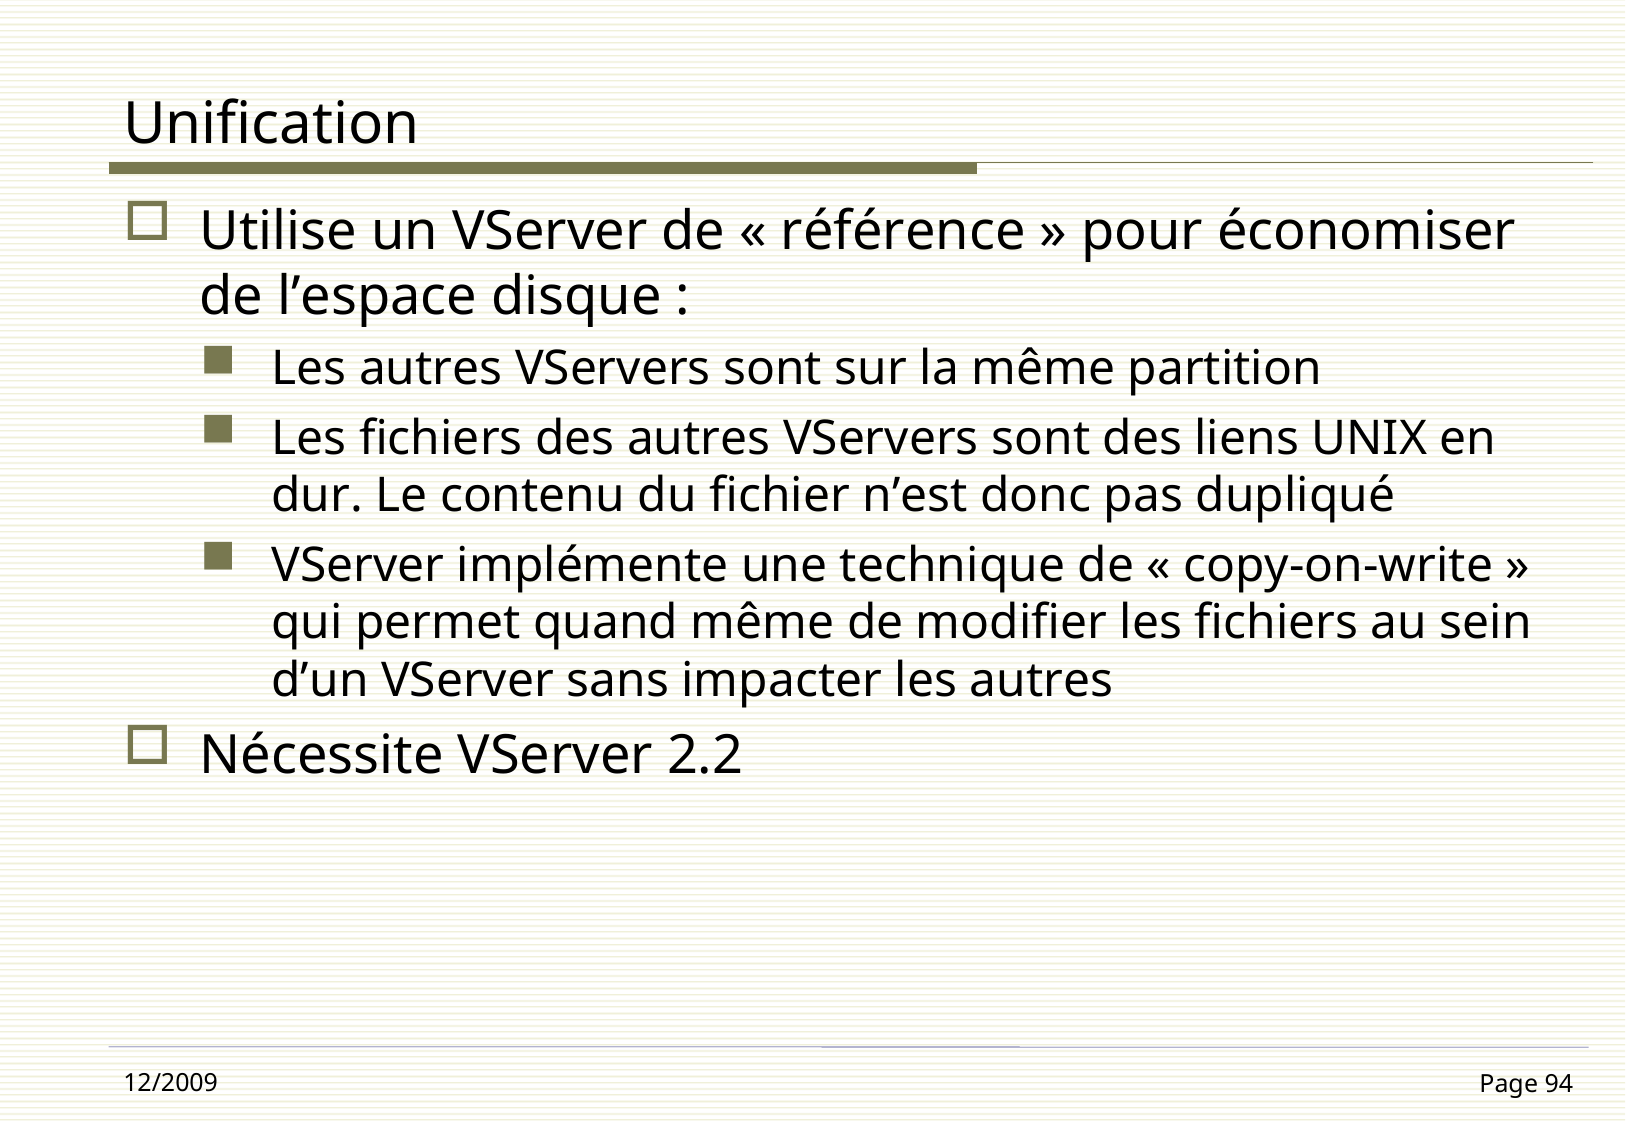

# Unification
Utilise un VServer de « référence » pour économiser de l’espace disque :
Les autres VServers sont sur la même partition
Les fichiers des autres VServers sont des liens UNIX en dur. Le contenu du fichier n’est donc pas dupliqué
VServer implémente une technique de « copy-on-write » qui permet quand même de modifier les fichiers au sein d’un VServer sans impacter les autres
Nécessite VServer 2.2
94